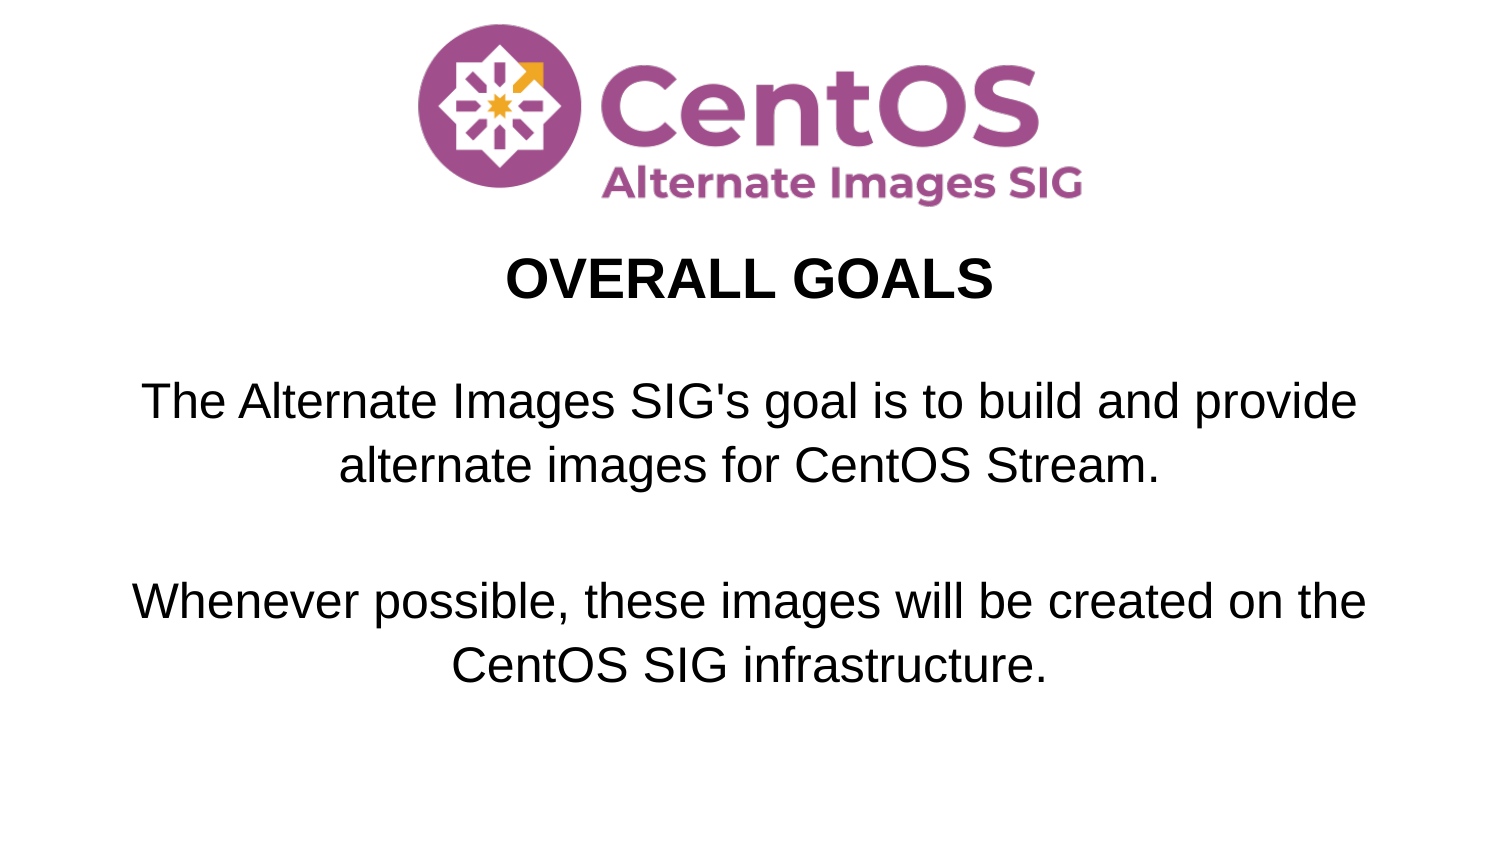

# OVERALL GOALS
The Alternate Images SIG's goal is to build and provide alternate images for CentOS Stream.
Whenever possible, these images will be created on the CentOS SIG infrastructure.